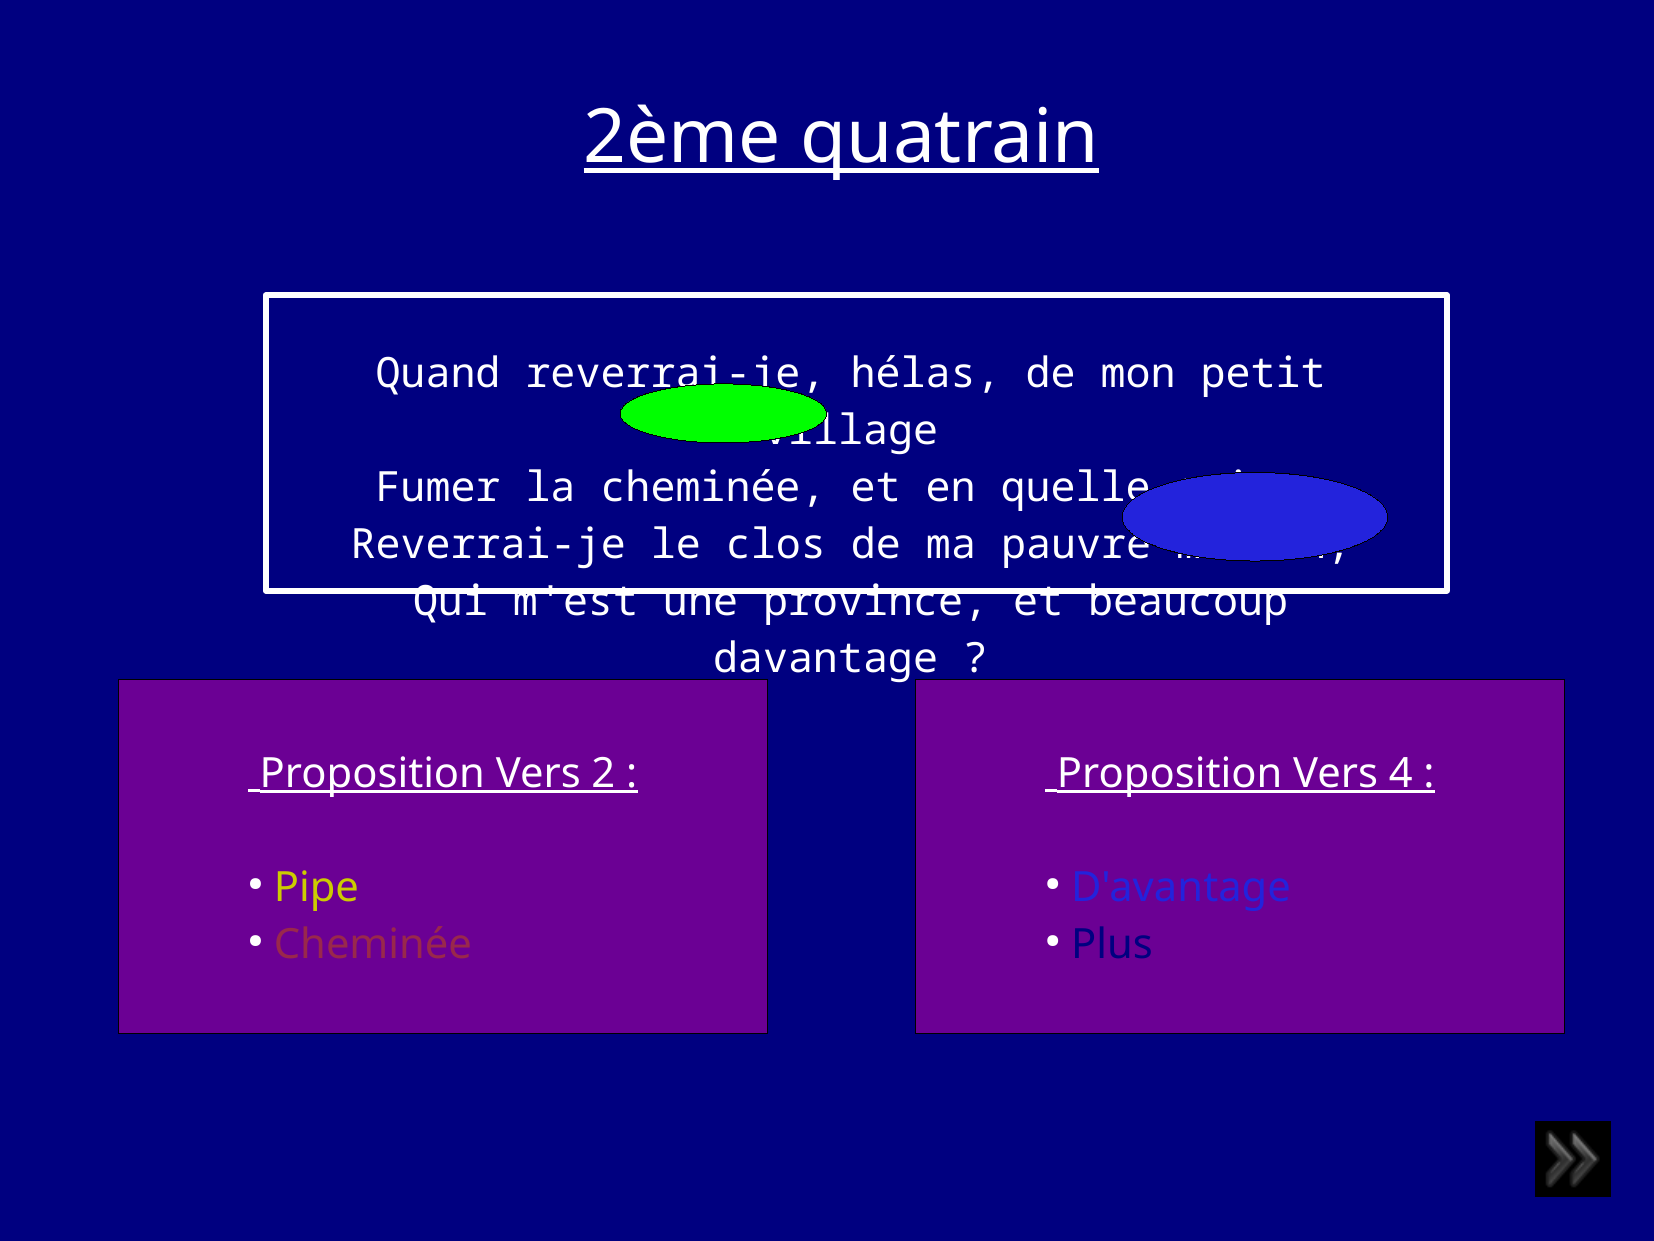

2ème quatrain
Quand reverrai-je, hélas, de mon petit village
Fumer la cheminée, et en quelle saison
Reverrai-je le clos de ma pauvre maison,
Qui m'est une province, et beaucoup davantage ?
 Proposition Vers 2 :
 Pipe
 Cheminée
 Proposition Vers 4 :
 D'avantage
 Plus